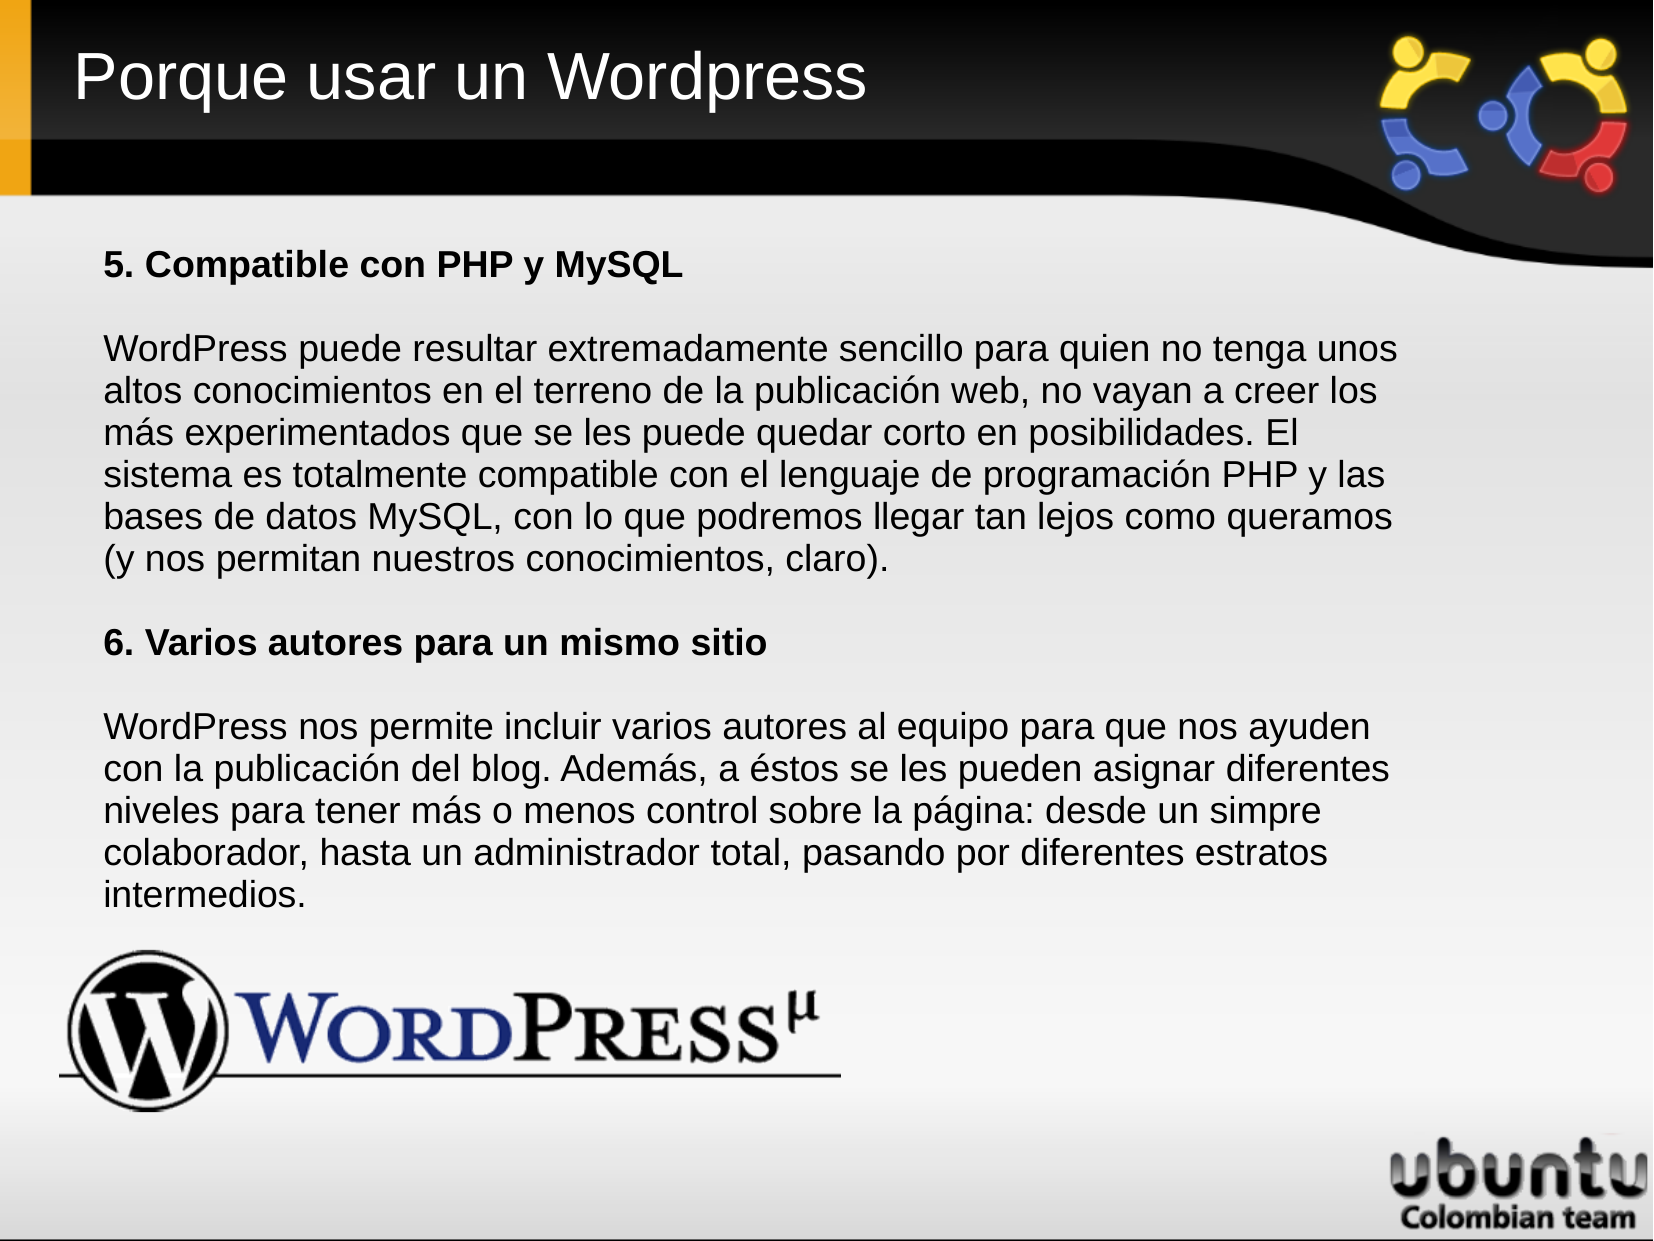

Porque usar un Wordpress
5. Compatible con PHP y MySQL
WordPress puede resultar extremadamente sencillo para quien no tenga unos altos conocimientos en el terreno de la publicación web, no vayan a creer los más experimentados que se les puede quedar corto en posibilidades. El sistema es totalmente compatible con el lenguaje de programación PHP y las bases de datos MySQL, con lo que podremos llegar tan lejos como queramos (y nos permitan nuestros conocimientos, claro).
6. Varios autores para un mismo sitio
WordPress nos permite incluir varios autores al equipo para que nos ayuden con la publicación del blog. Además, a éstos se les pueden asignar diferentes niveles para tener más o menos control sobre la página: desde un simpre colaborador, hasta un administrador total, pasando por diferentes estratos intermedios.